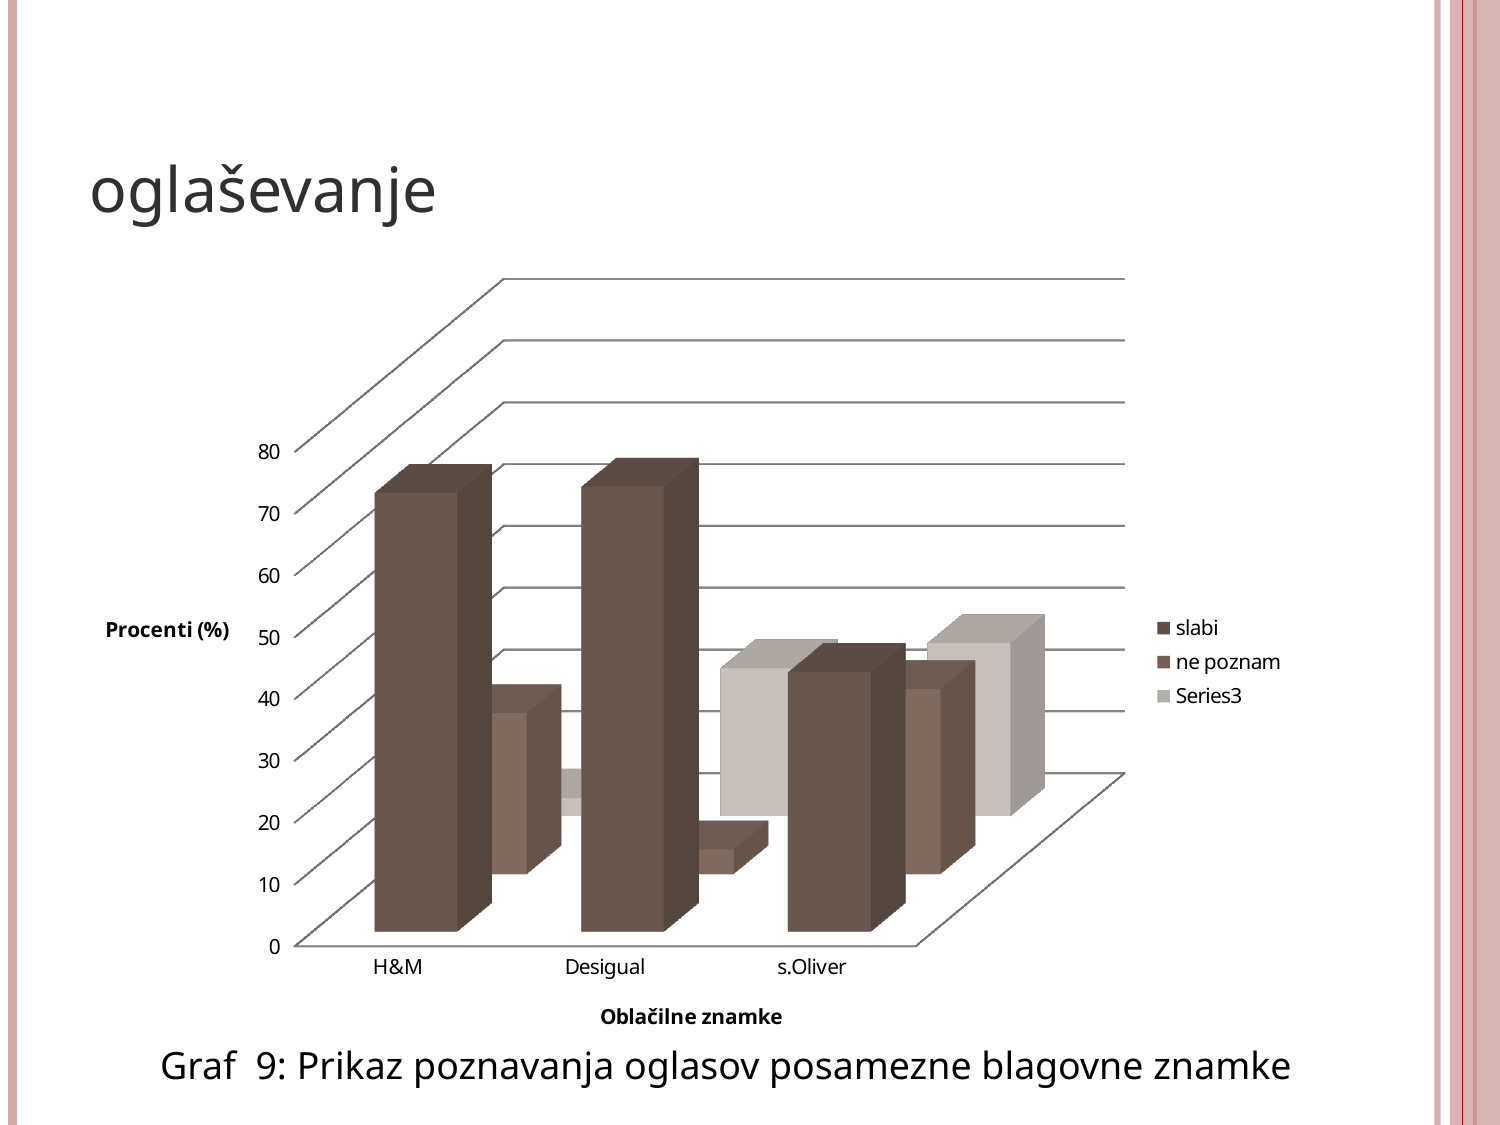

# oglaševanje
[unsupported chart]
Graf 9: Prikaz poznavanja oglasov posamezne blagovne znamke